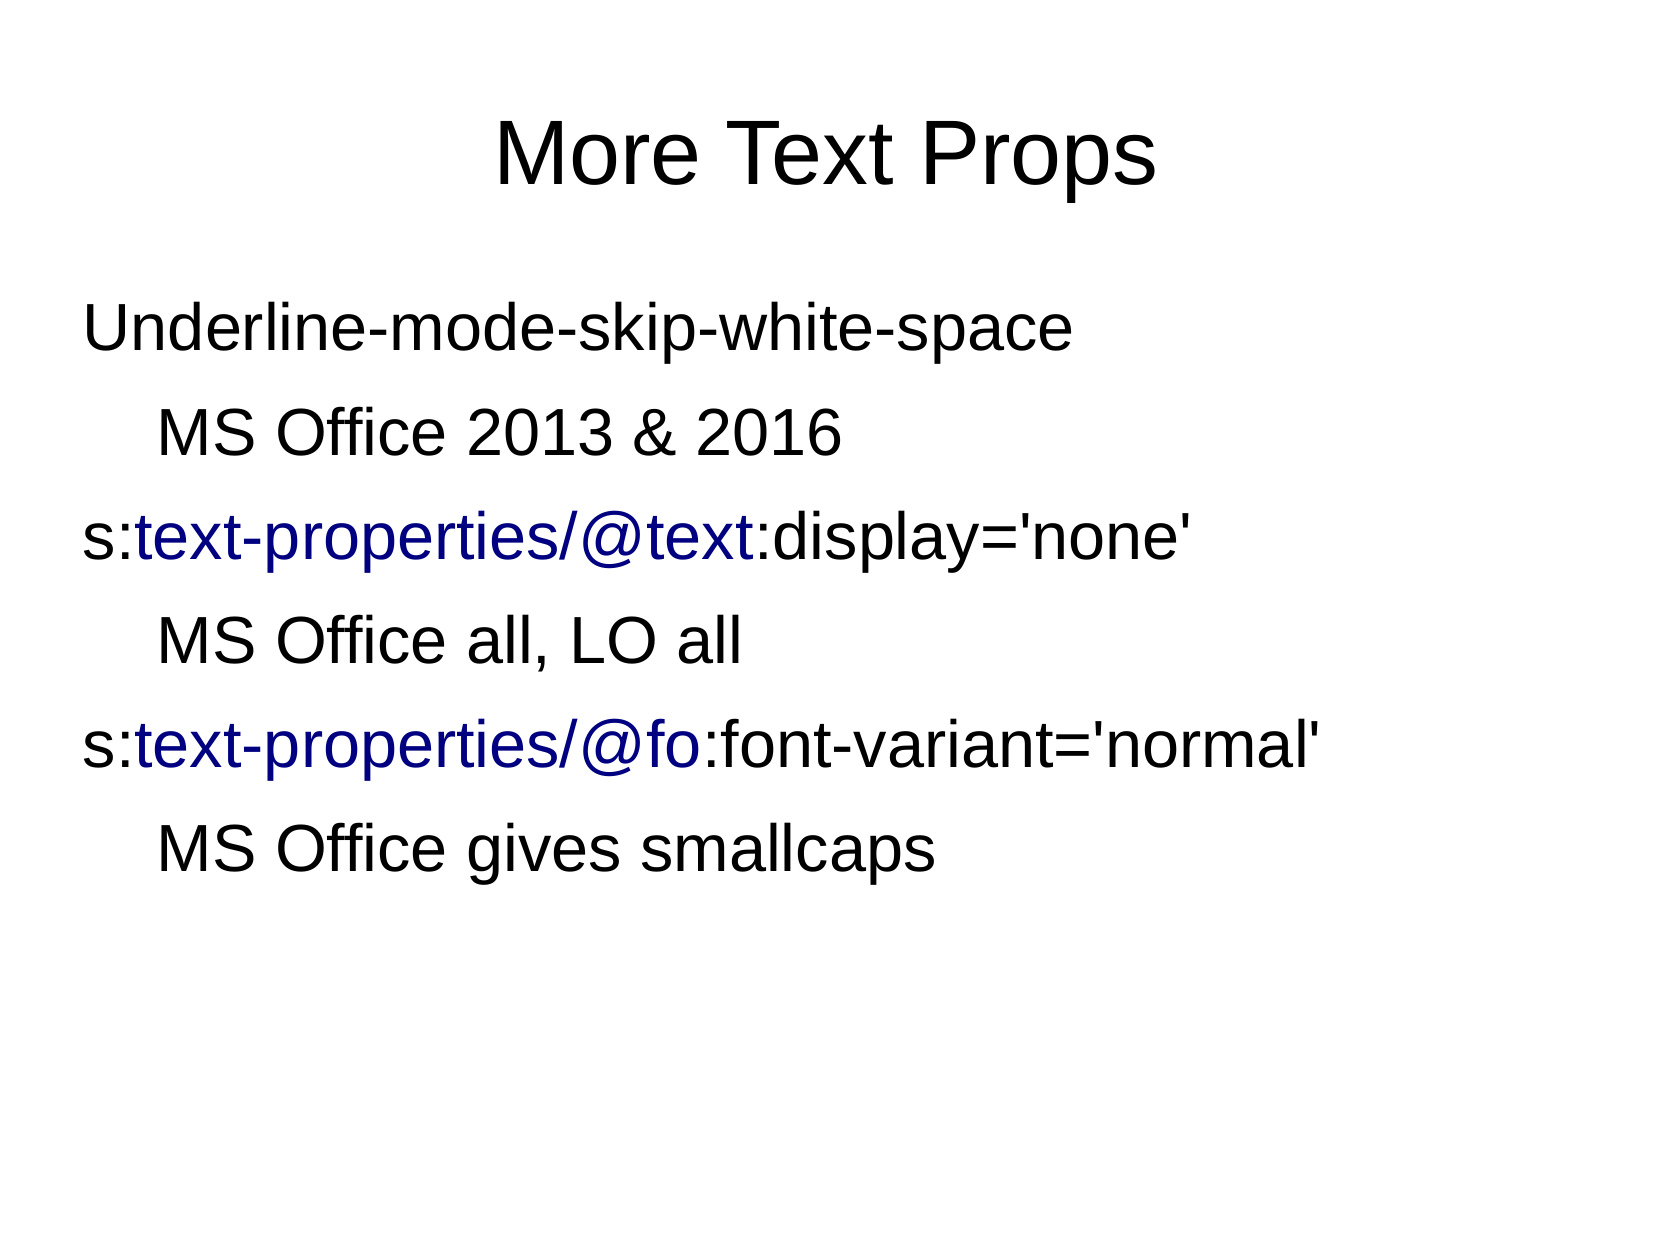

# More Text Props
Underline-mode-skip-white-space
 MS Office 2013 & 2016
s:text-properties/@text:display='none'
 MS Office all, LO all
s:text-properties/@fo:font-variant='normal'
 MS Office gives smallcaps